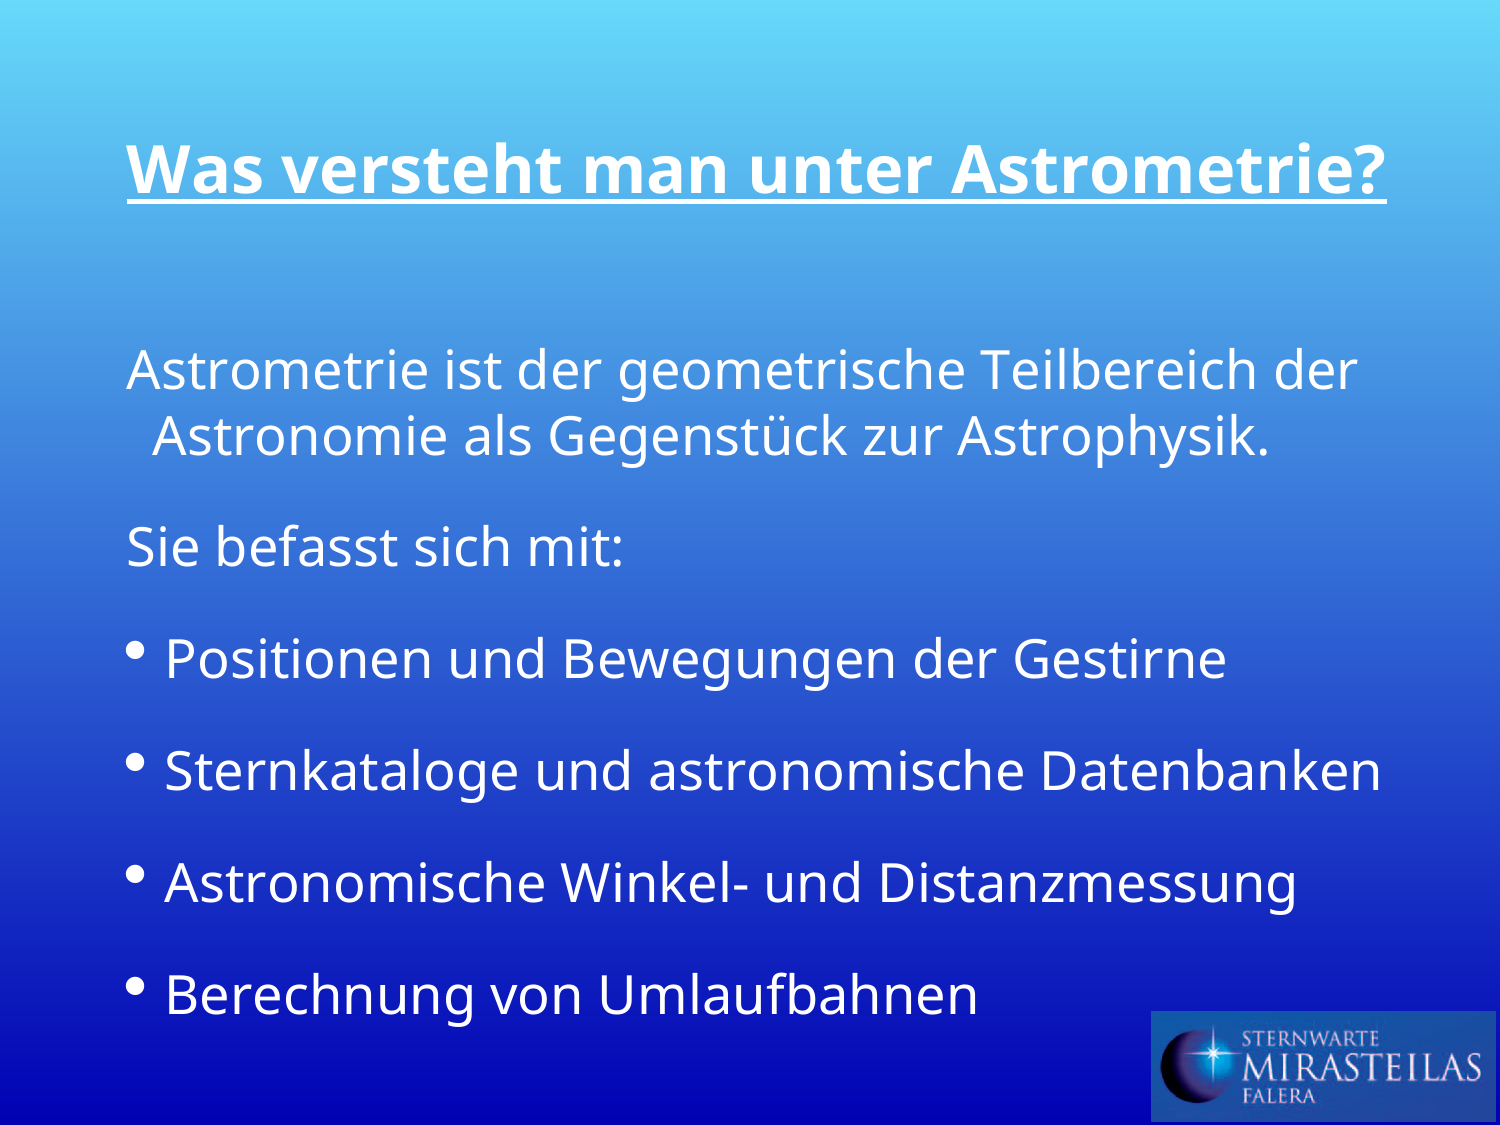

Was versteht man unter Astrometrie?
Astrometrie ist der geometrische Teilbereich der Astronomie als Gegenstück zur Astrophysik.
Sie befasst sich mit:
 Positionen und Bewegungen der Gestirne
 Sternkataloge und astronomische Datenbanken
 Astronomische Winkel- und Distanzmessung
 Berechnung von Umlaufbahnen